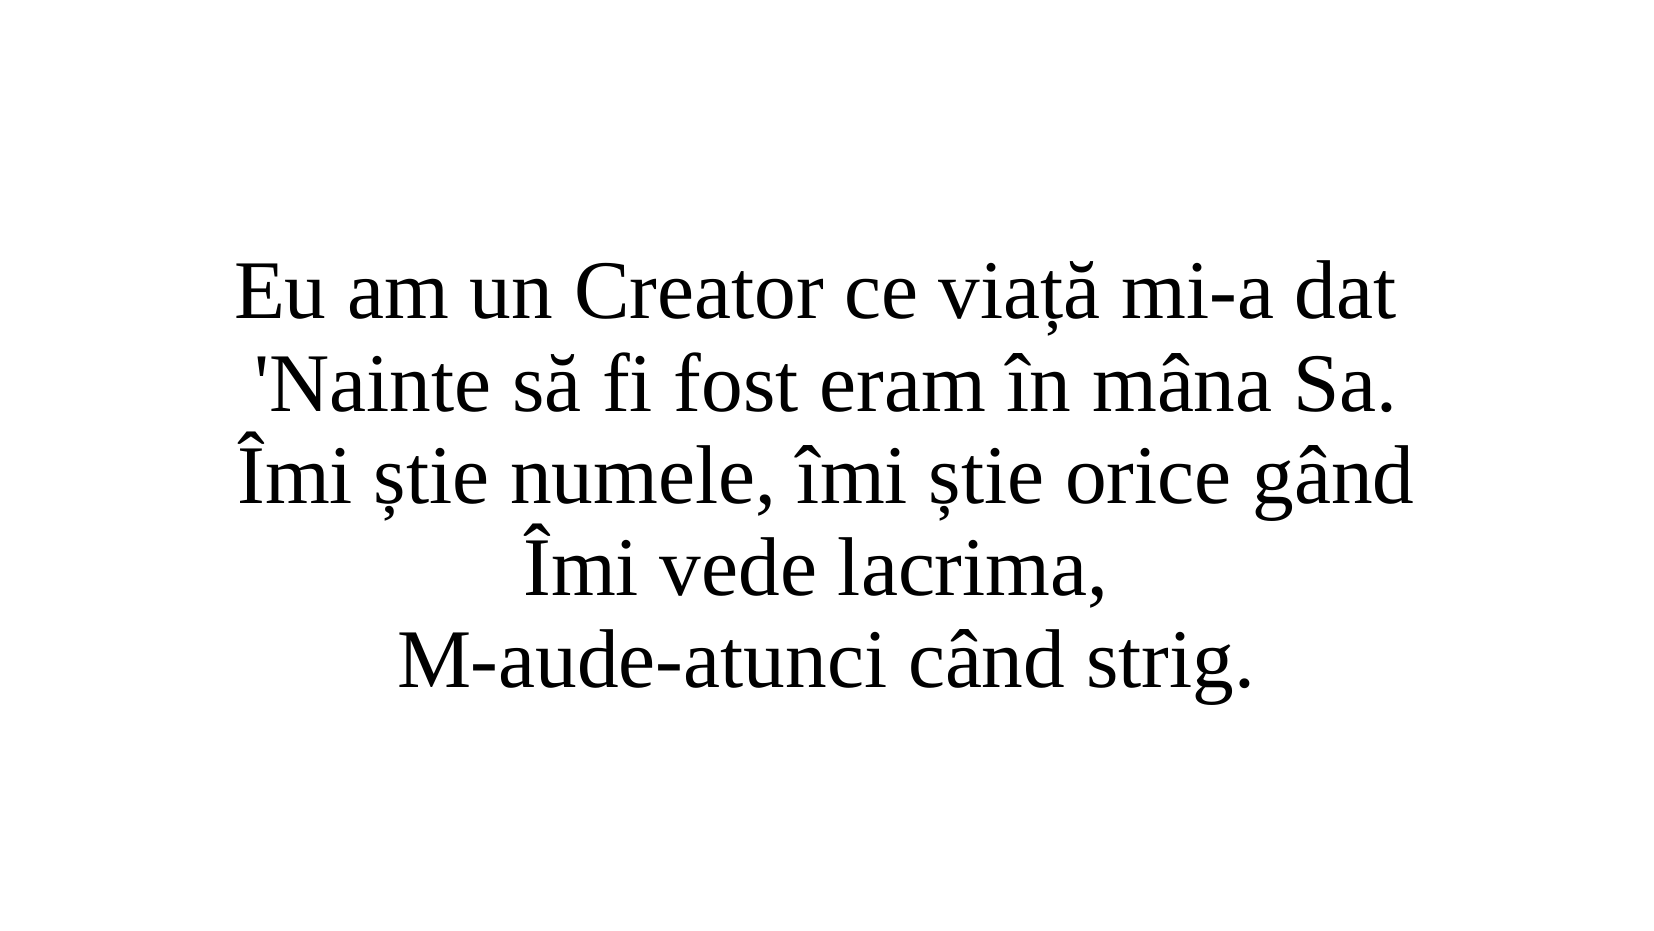

# Eu am un Creator ce viață mi-a dat
'Nainte să fi fost eram în mâna Sa.
Îmi știe numele, îmi știe orice gând
Îmi vede lacrima,
M-aude-atunci când strig.